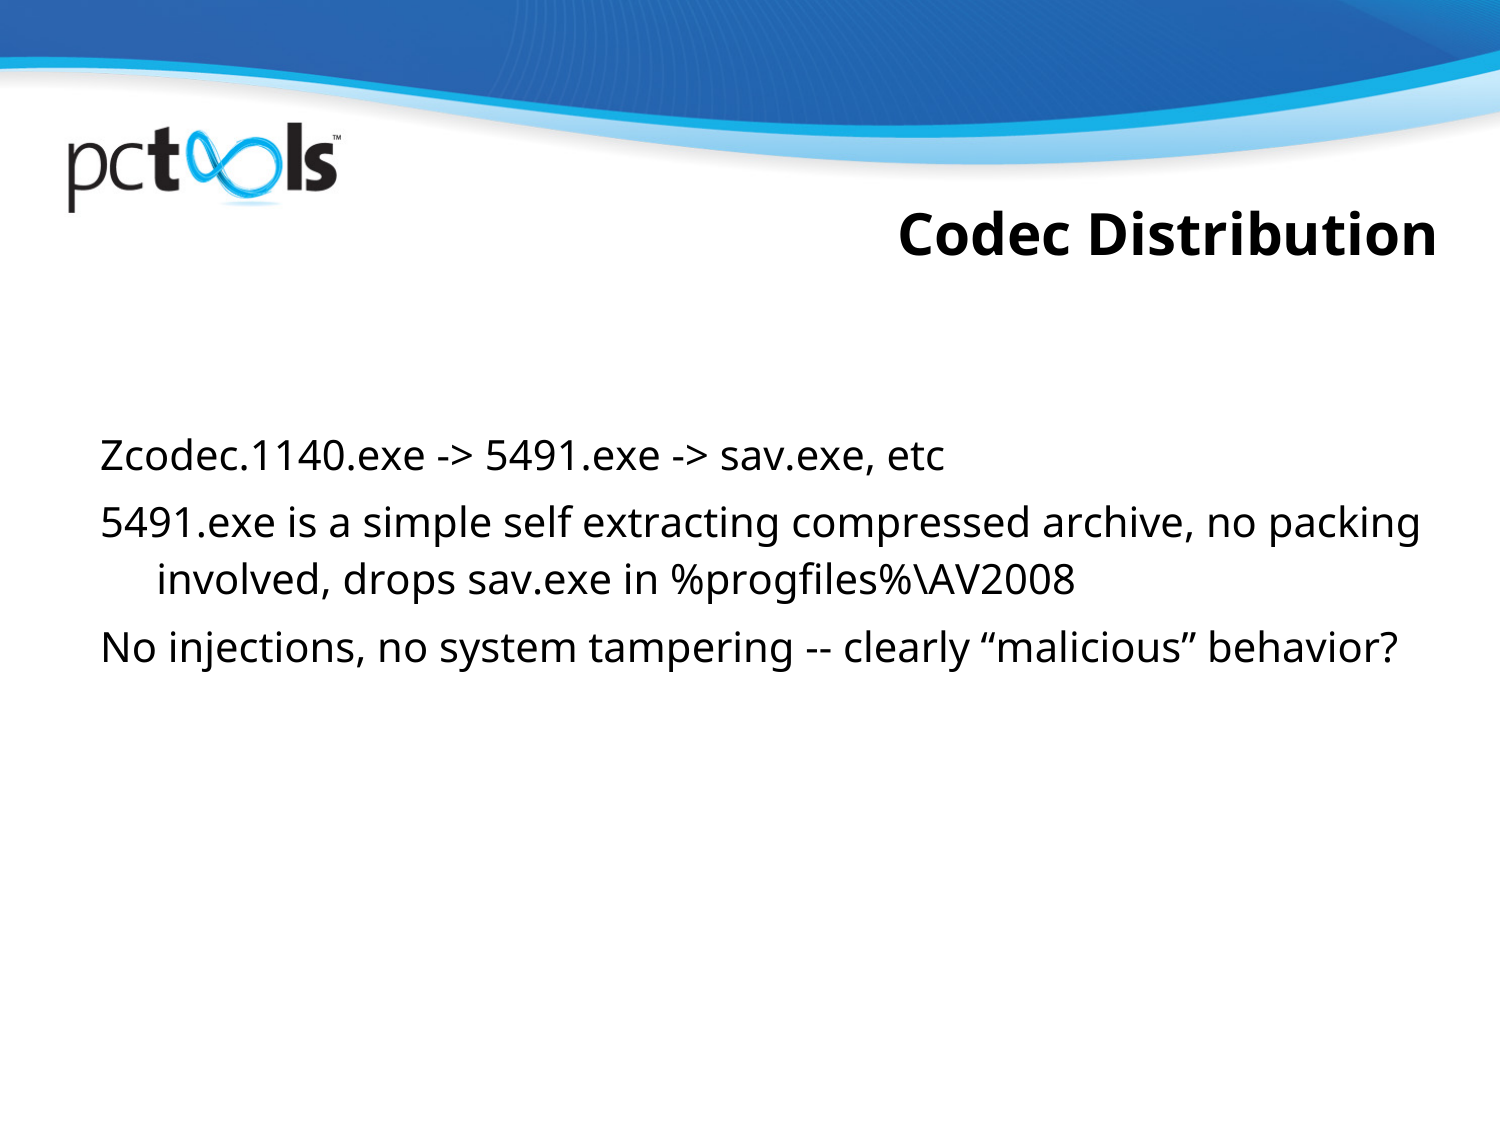

# Codec Distribution
Zcodec.1140.exe -> 5491.exe -> sav.exe, etc
5491.exe is a simple self extracting compressed archive, no packing involved, drops sav.exe in %progfiles%\AV2008
No injections, no system tampering -- clearly “malicious” behavior?